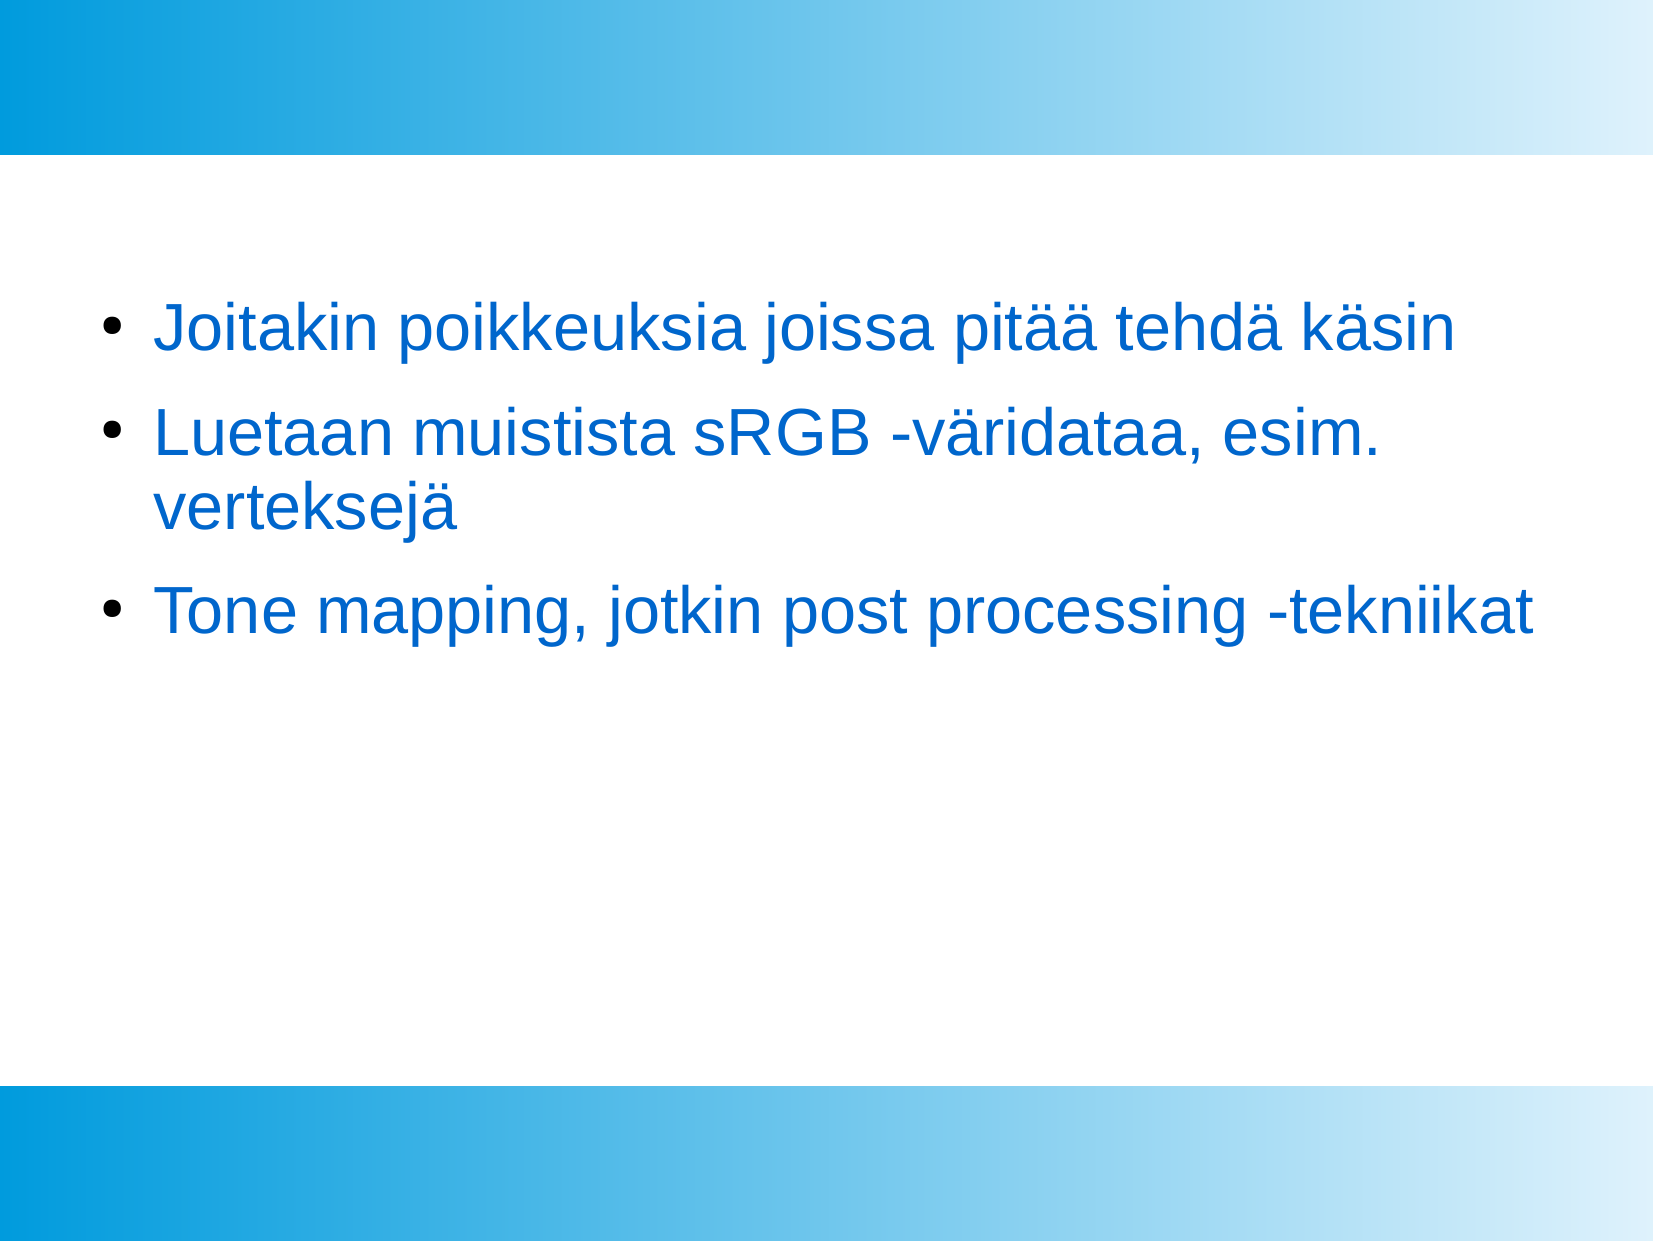

#
Joitakin poikkeuksia joissa pitää tehdä käsin
Luetaan muistista sRGB -väridataa, esim. verteksejä
Tone mapping, jotkin post processing -tekniikat